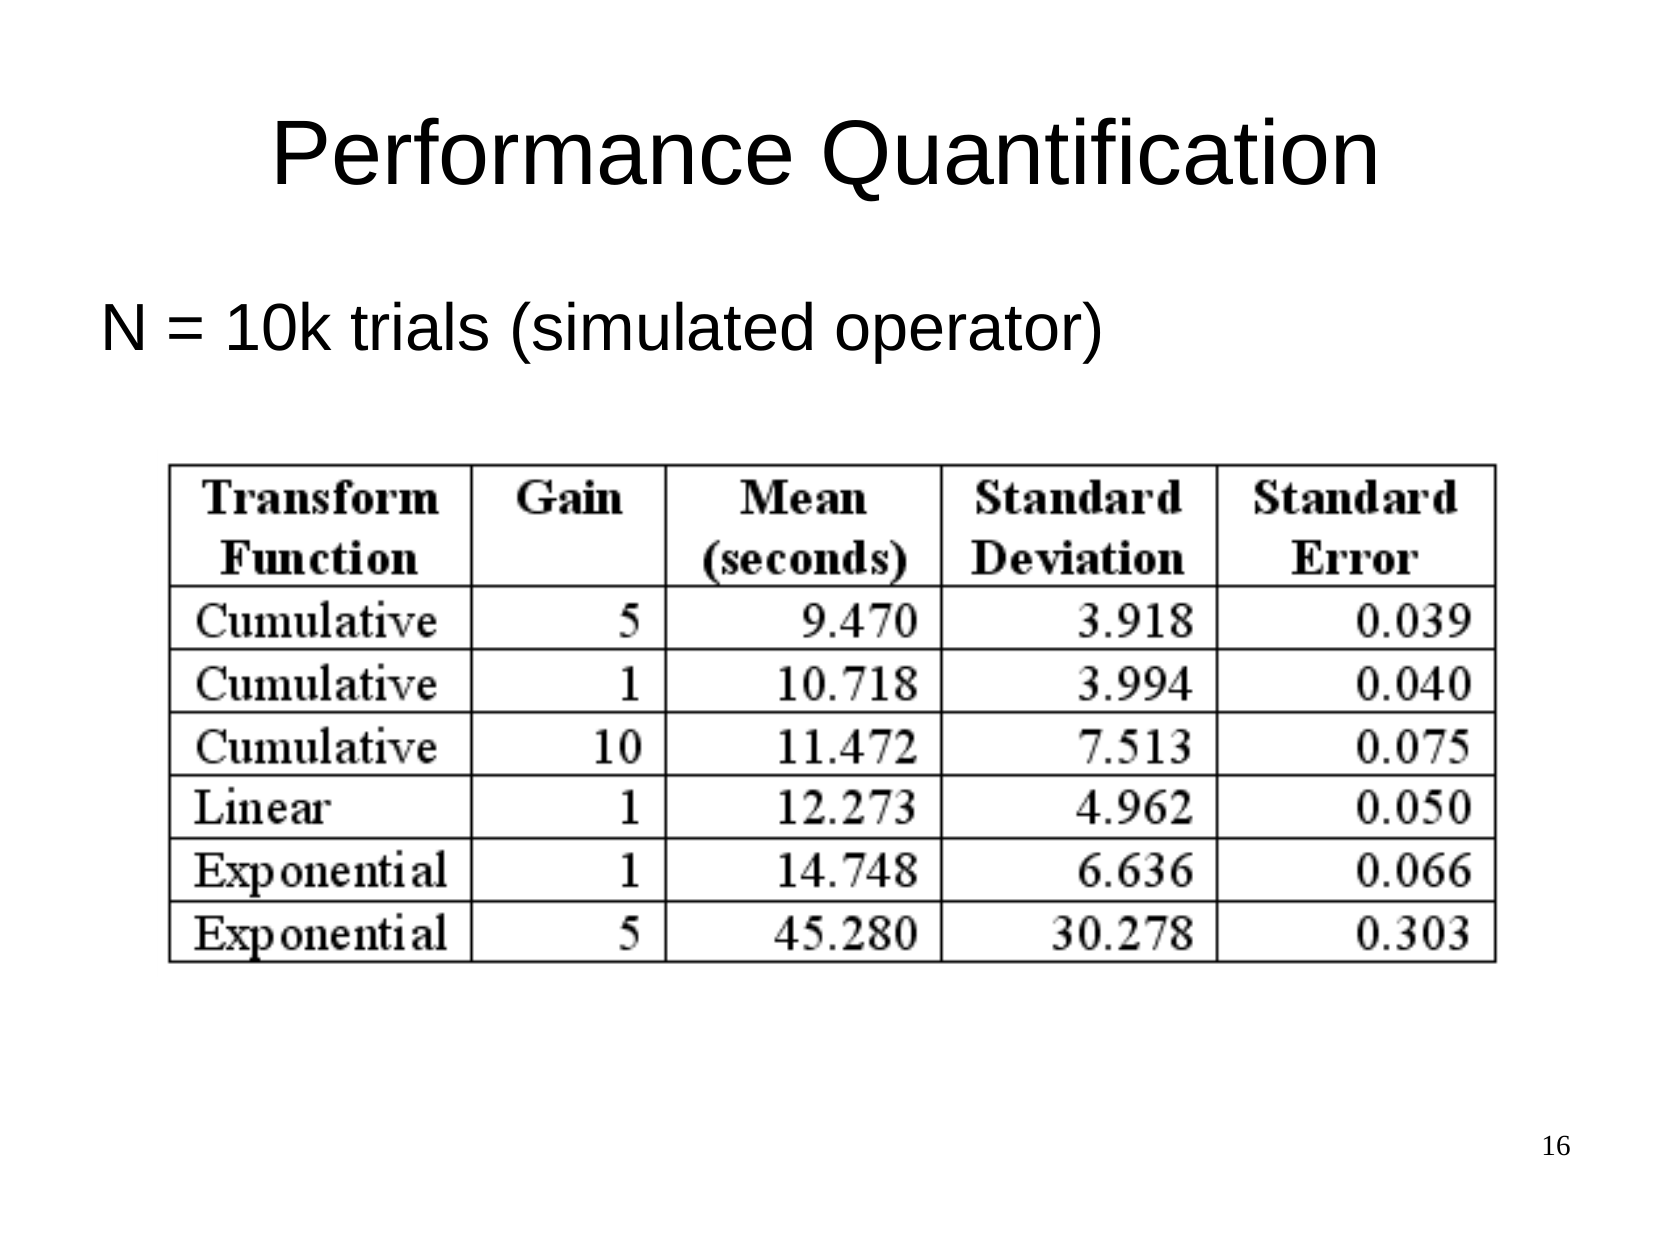

# Performance Quantification
N = 10k trials (simulated operator)
16